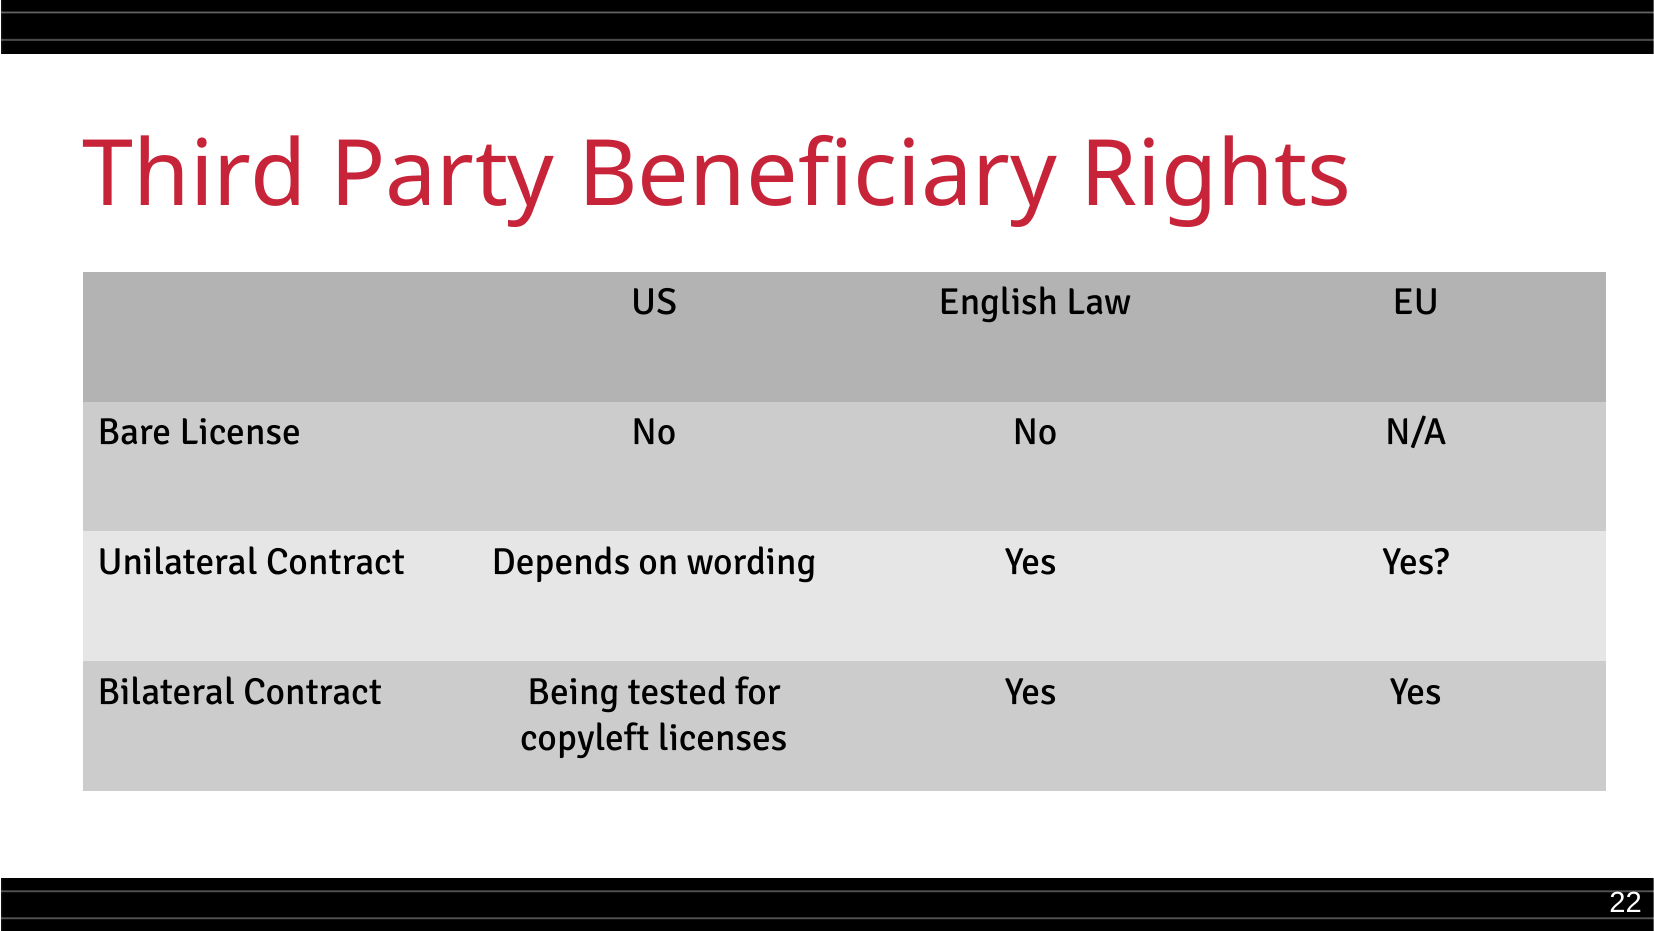

# Third Party Beneficiary Rights
| | US | English Law | EU |
| --- | --- | --- | --- |
| Bare License | No | No | N/A |
| Unilateral Contract | Depends on wording | Yes | Yes? |
| Bilateral Contract | Being tested for copyleft licenses | Yes | Yes |